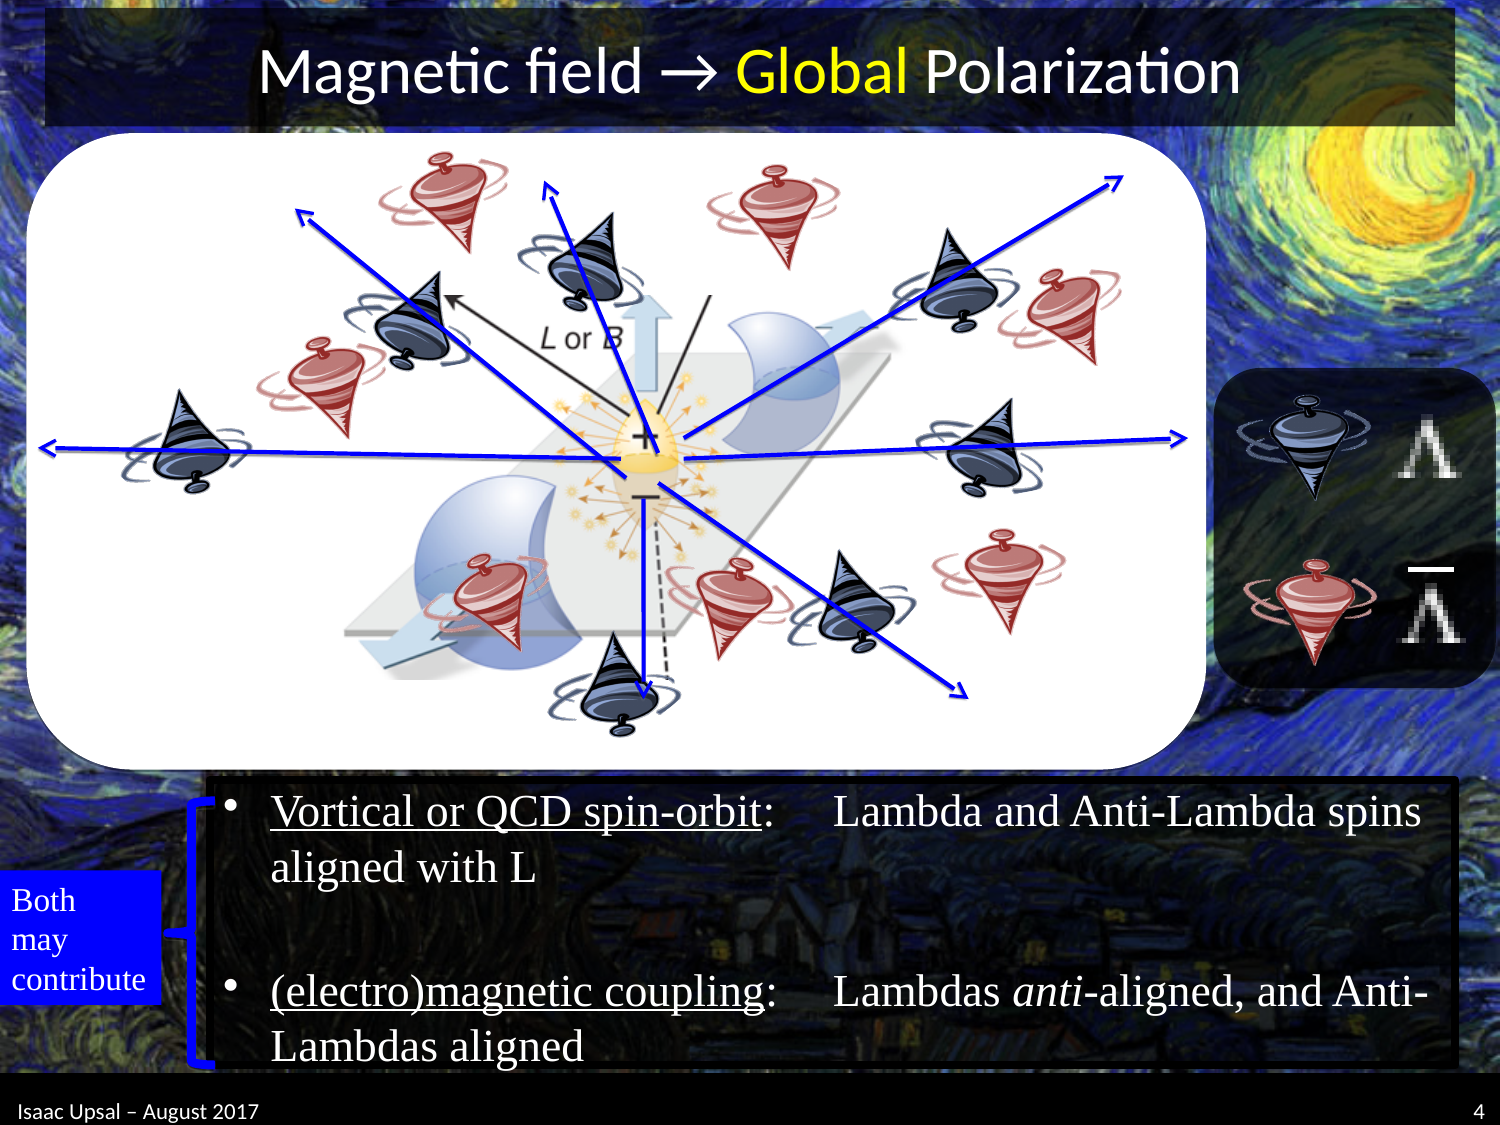

# Magnetic field → Global Polarization
Vortical or QCD spin-orbit: 	Lambda and Anti-Lambda spins aligned with L
(electro)magnetic coupling: 	Lambdas anti-aligned, and Anti-Lambdas aligned
Both
may
contribute
4